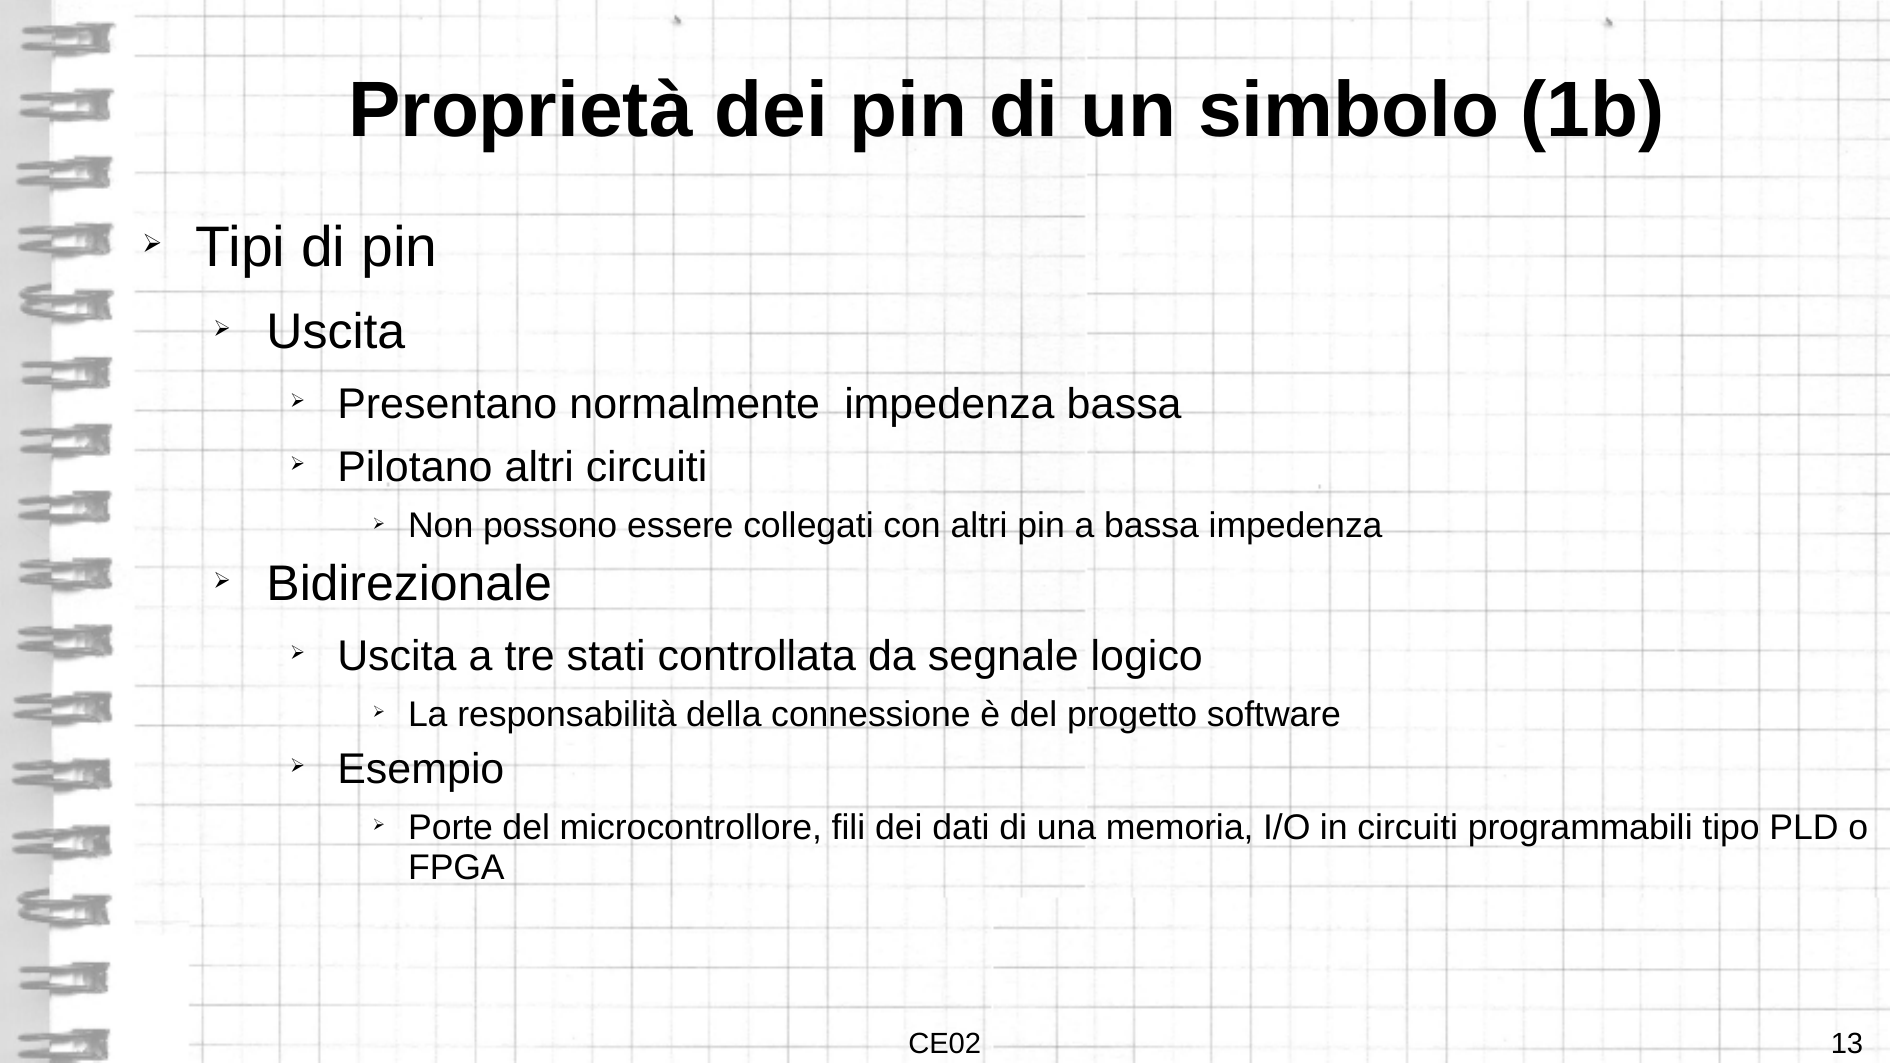

# Proprietà dei pin di un simbolo (1b)
Tipi di pin
Uscita
Presentano normalmente impedenza bassa
Pilotano altri circuiti
Non possono essere collegati con altri pin a bassa impedenza
Bidirezionale
Uscita a tre stati controllata da segnale logico
La responsabilità della connessione è del progetto software
Esempio
Porte del microcontrollore, fili dei dati di una memoria, I/O in circuiti programmabili tipo PLD o FPGA
CE02
13